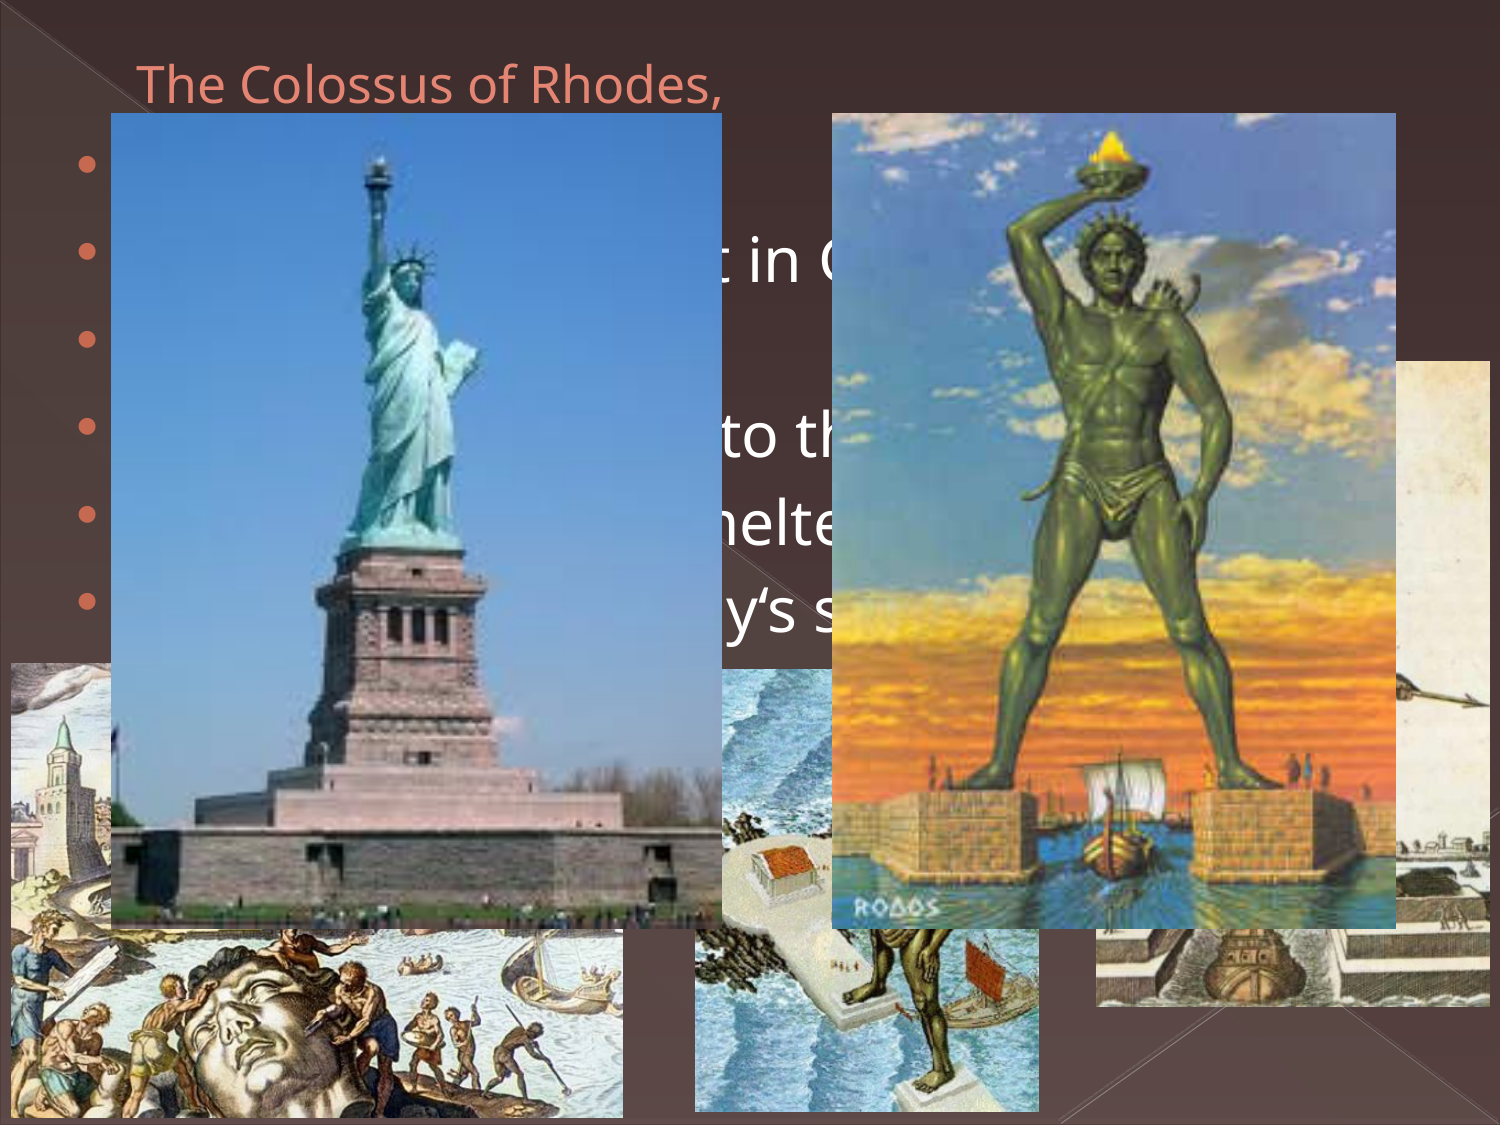

# The Colossus of Rhodes,
God of the sun
entrance to the port in Greece
40m high, 70 tons
Earthquake – fell in to the sea
653 AD – sold and melted
Predecessor of today‘s statue